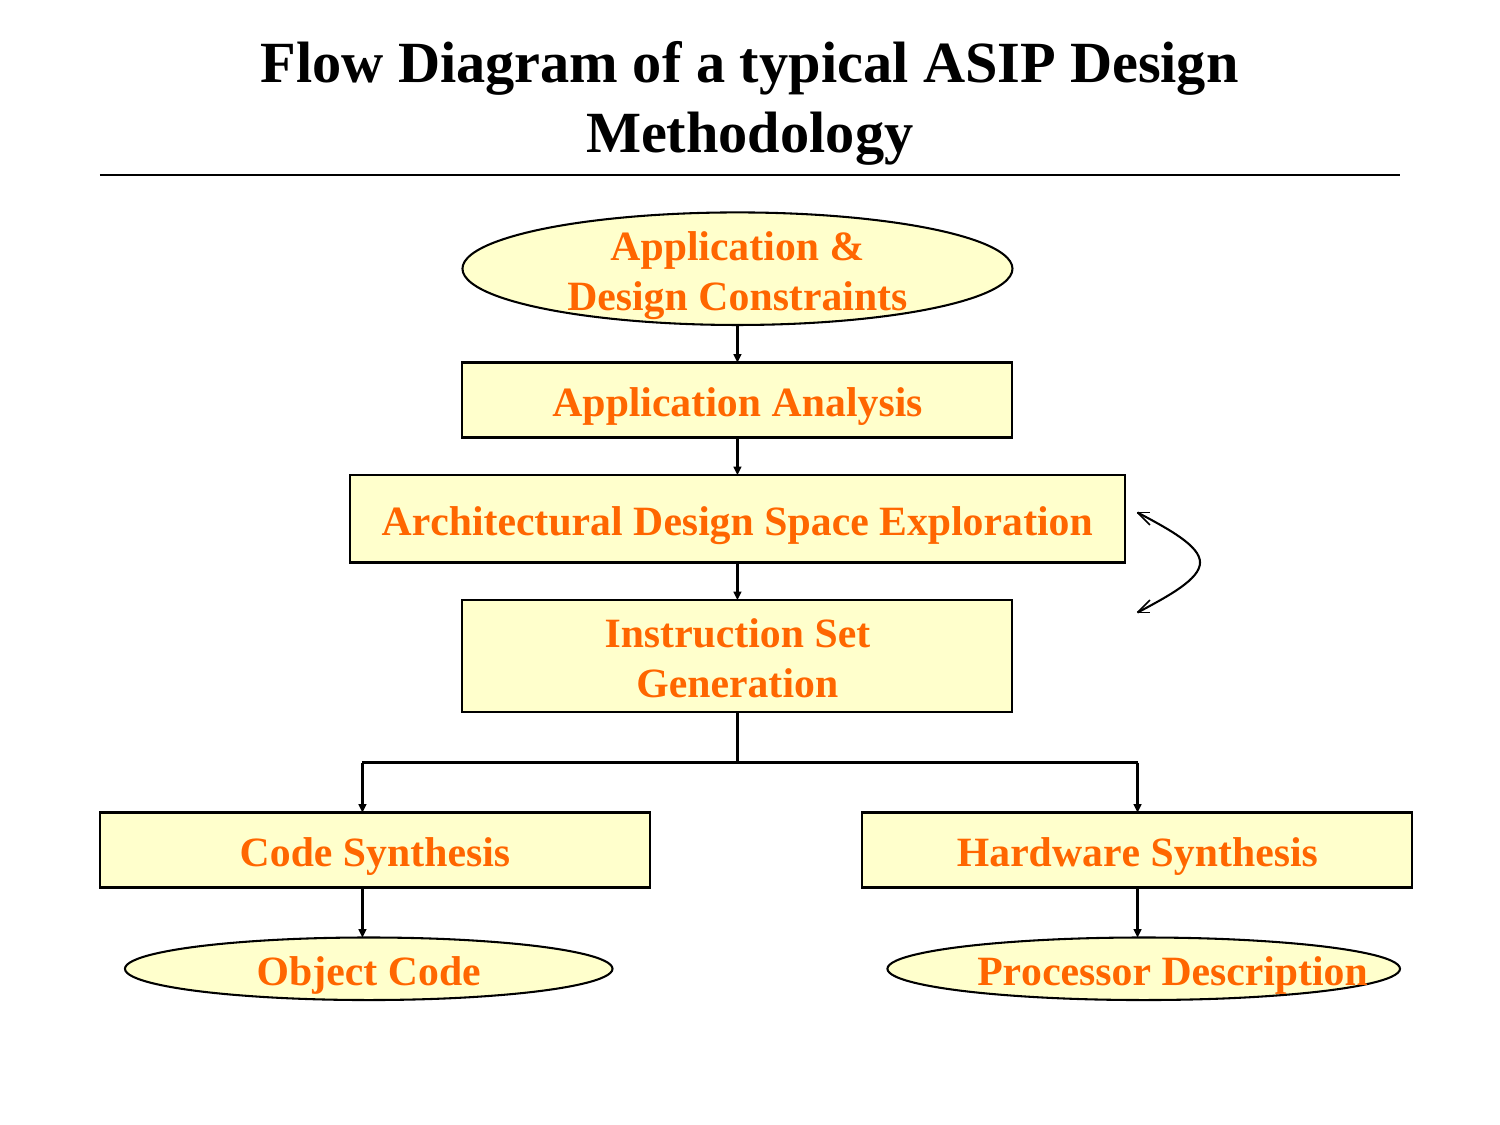

# Flow Diagram of a typical ASIP Design Methodology
Application &
Design Constraints
Application Analysis
Architectural Design Space Exploration
Instruction Set
Generation
Code Synthesis
Hardware Synthesis
Object Code
Processor Description